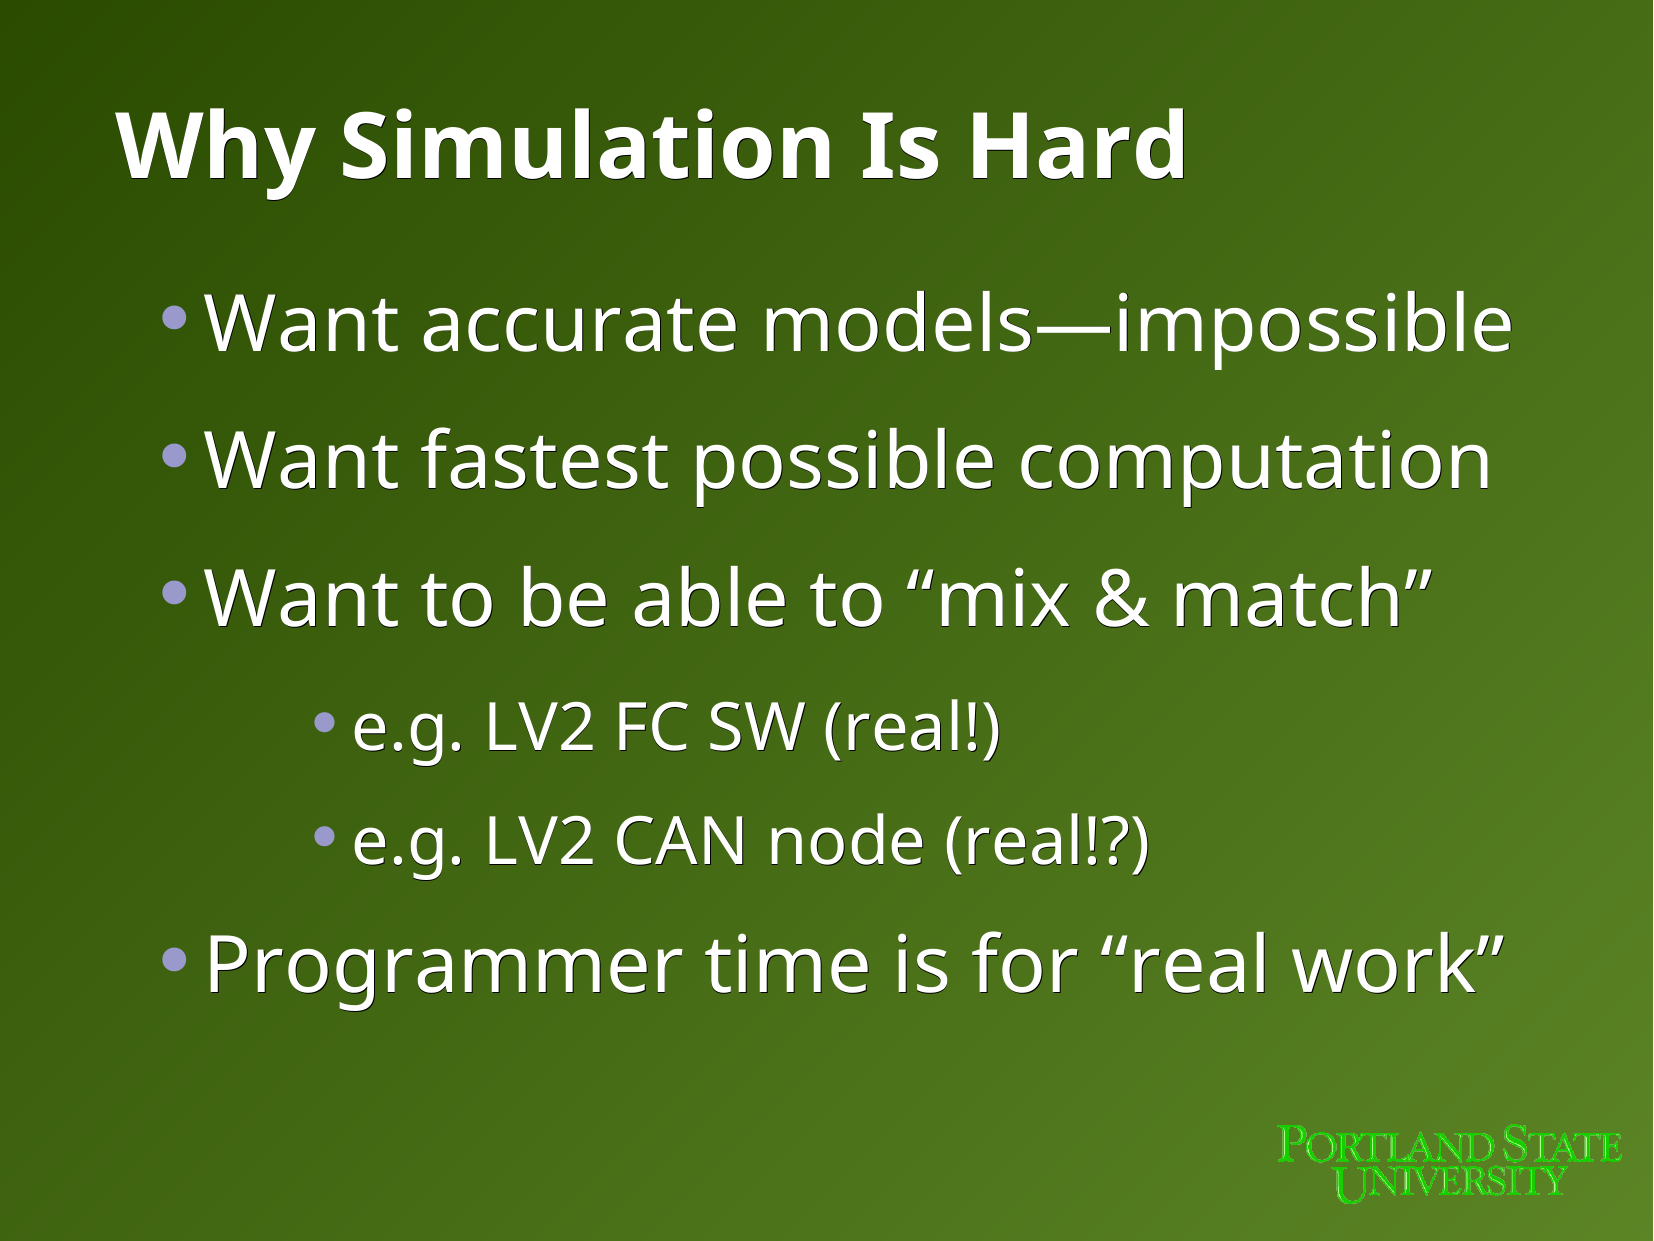

# Why Simulation Is Hard
Want accurate models—impossible
Want fastest possible computation
Want to be able to “mix & match”
e.g. LV2 FC SW (real!)
e.g. LV2 CAN node (real!?)
Programmer time is for “real work”